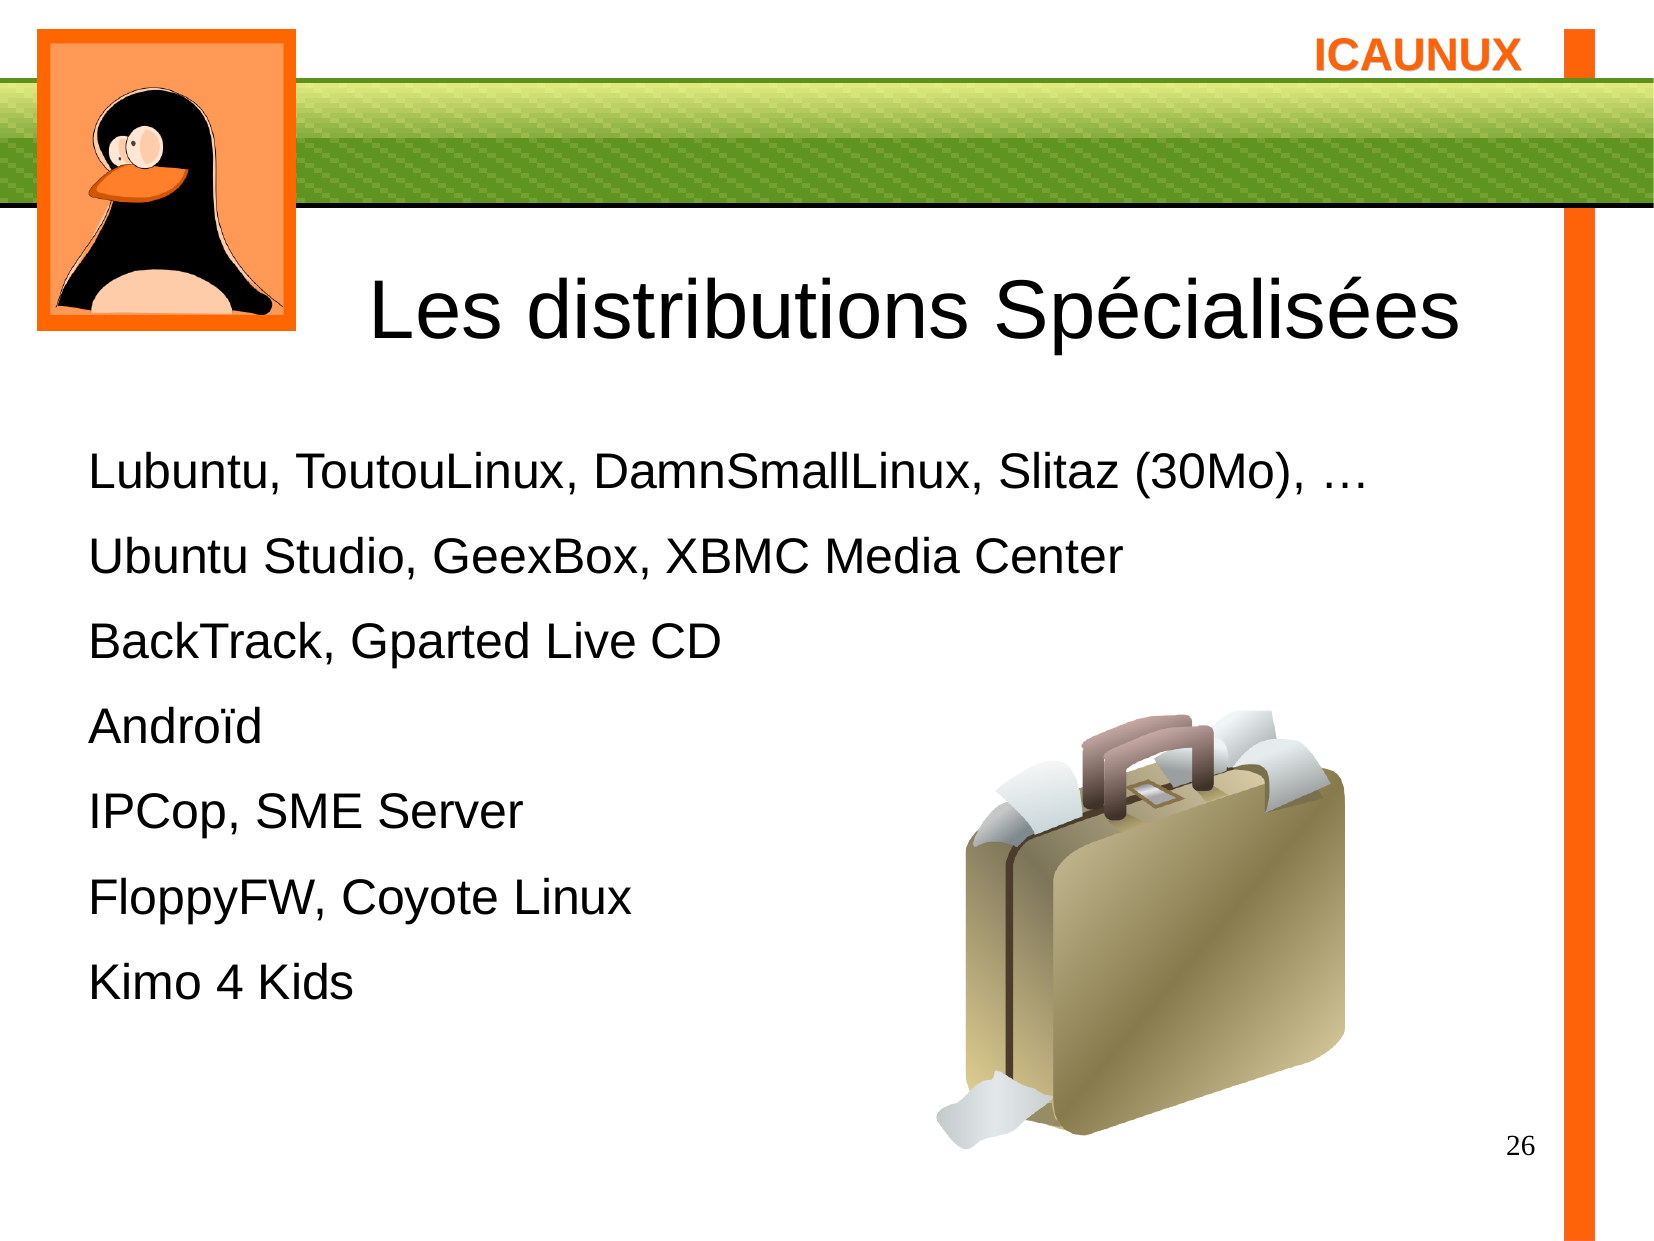

# Les distributions Spécialisées
Lubuntu, ToutouLinux, DamnSmallLinux, Slitaz (30Mo), …
Ubuntu Studio, GeexBox, XBMC Media Center
BackTrack, Gparted Live CD
Androïd
IPCop, SME Server
FloppyFW, Coyote Linux
Kimo 4 Kids
26